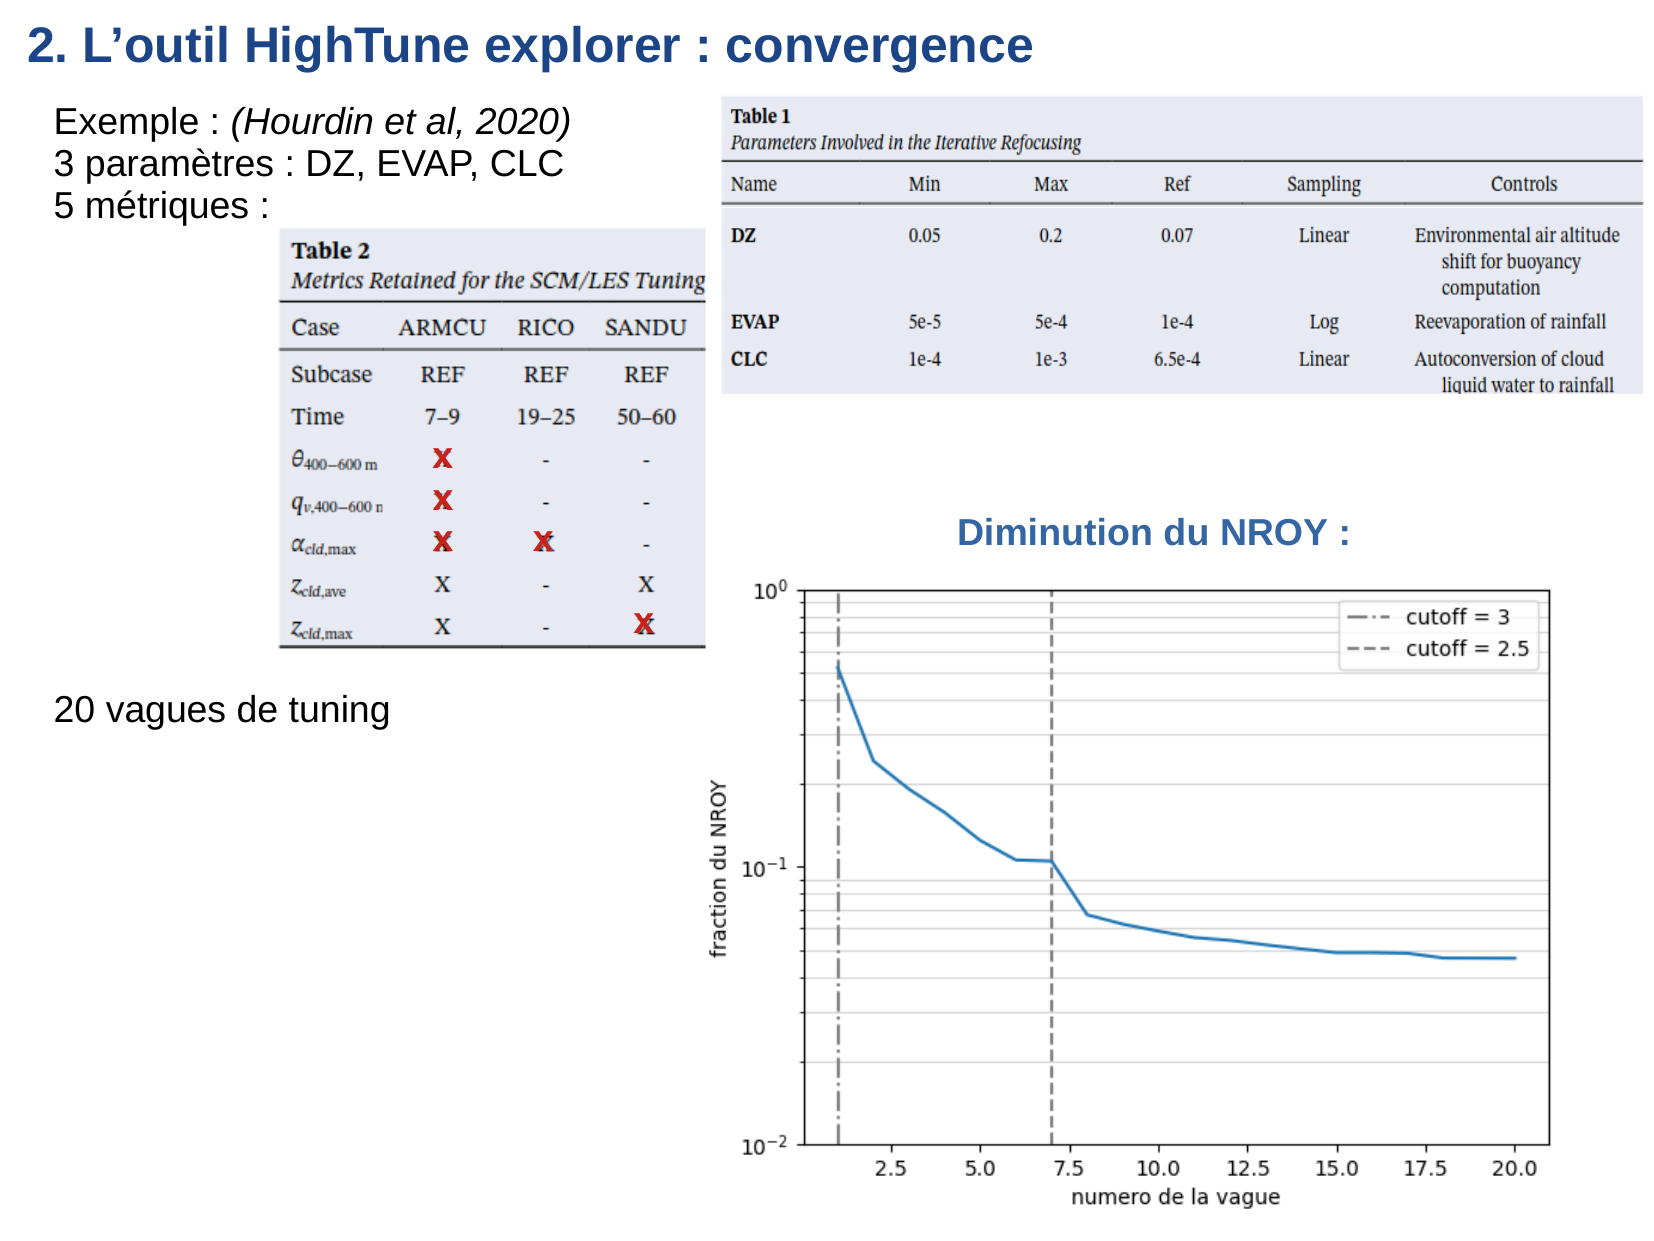

2. L’outil HighTune explorer : convergence
Exemple : (Hourdin et al, 2020)
3 paramètres : DZ, EVAP, CLC
5 métriques :
20 vagues de tuning
x
x
Diminution du NROY :
x
x
x
41